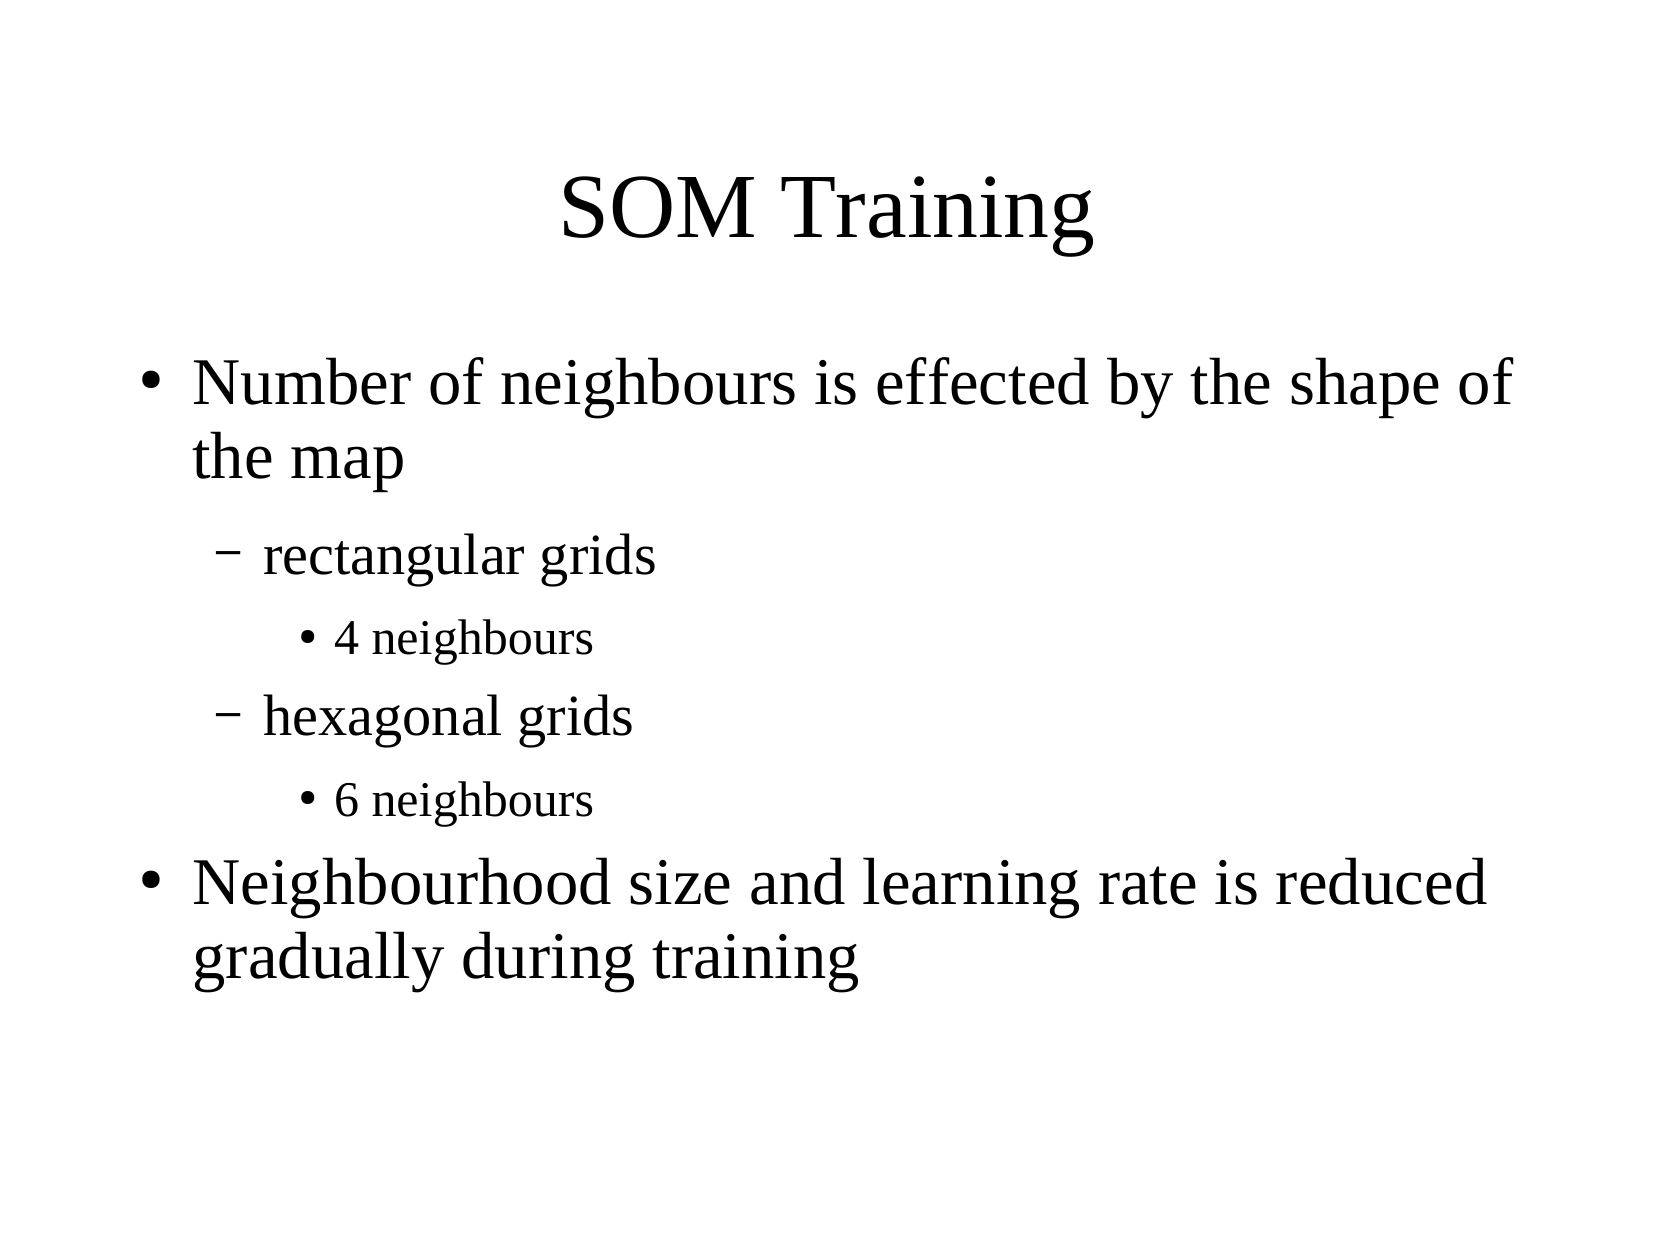

# SOM Training
Number of neighbours is effected by the shape of the map
rectangular grids
4 neighbours
hexagonal grids
6 neighbours
Neighbourhood size and learning rate is reduced gradually during training